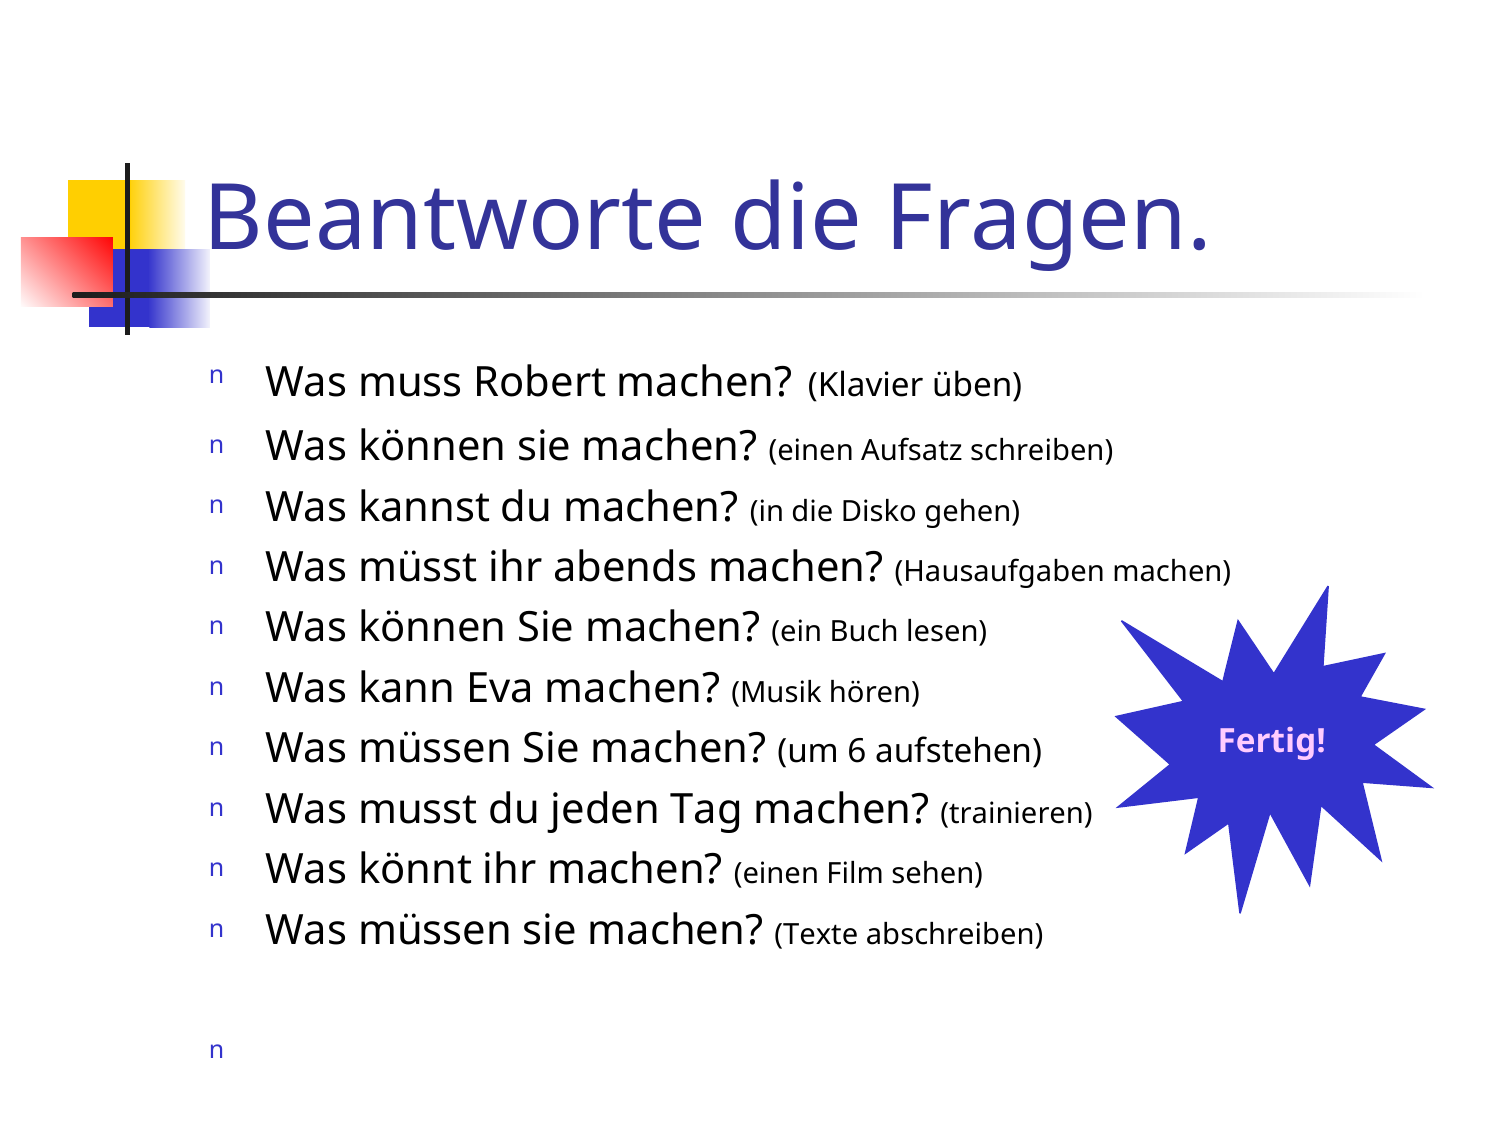

# Beantworte die Fragen.
Was muss Robert machen? (Klavier üben)
Was können sie machen? (einen Aufsatz schreiben)
Was kannst du machen? (in die Disko gehen)
Was müsst ihr abends machen? (Hausaufgaben machen)
Was können Sie machen? (ein Buch lesen)
Was kann Eva machen? (Musik hören)
Was müssen Sie machen? (um 6 aufstehen)
Was musst du jeden Tag machen? (trainieren)
Was könnt ihr machen? (einen Film sehen)
Was müssen sie machen? (Texte abschreiben)
Fertig!